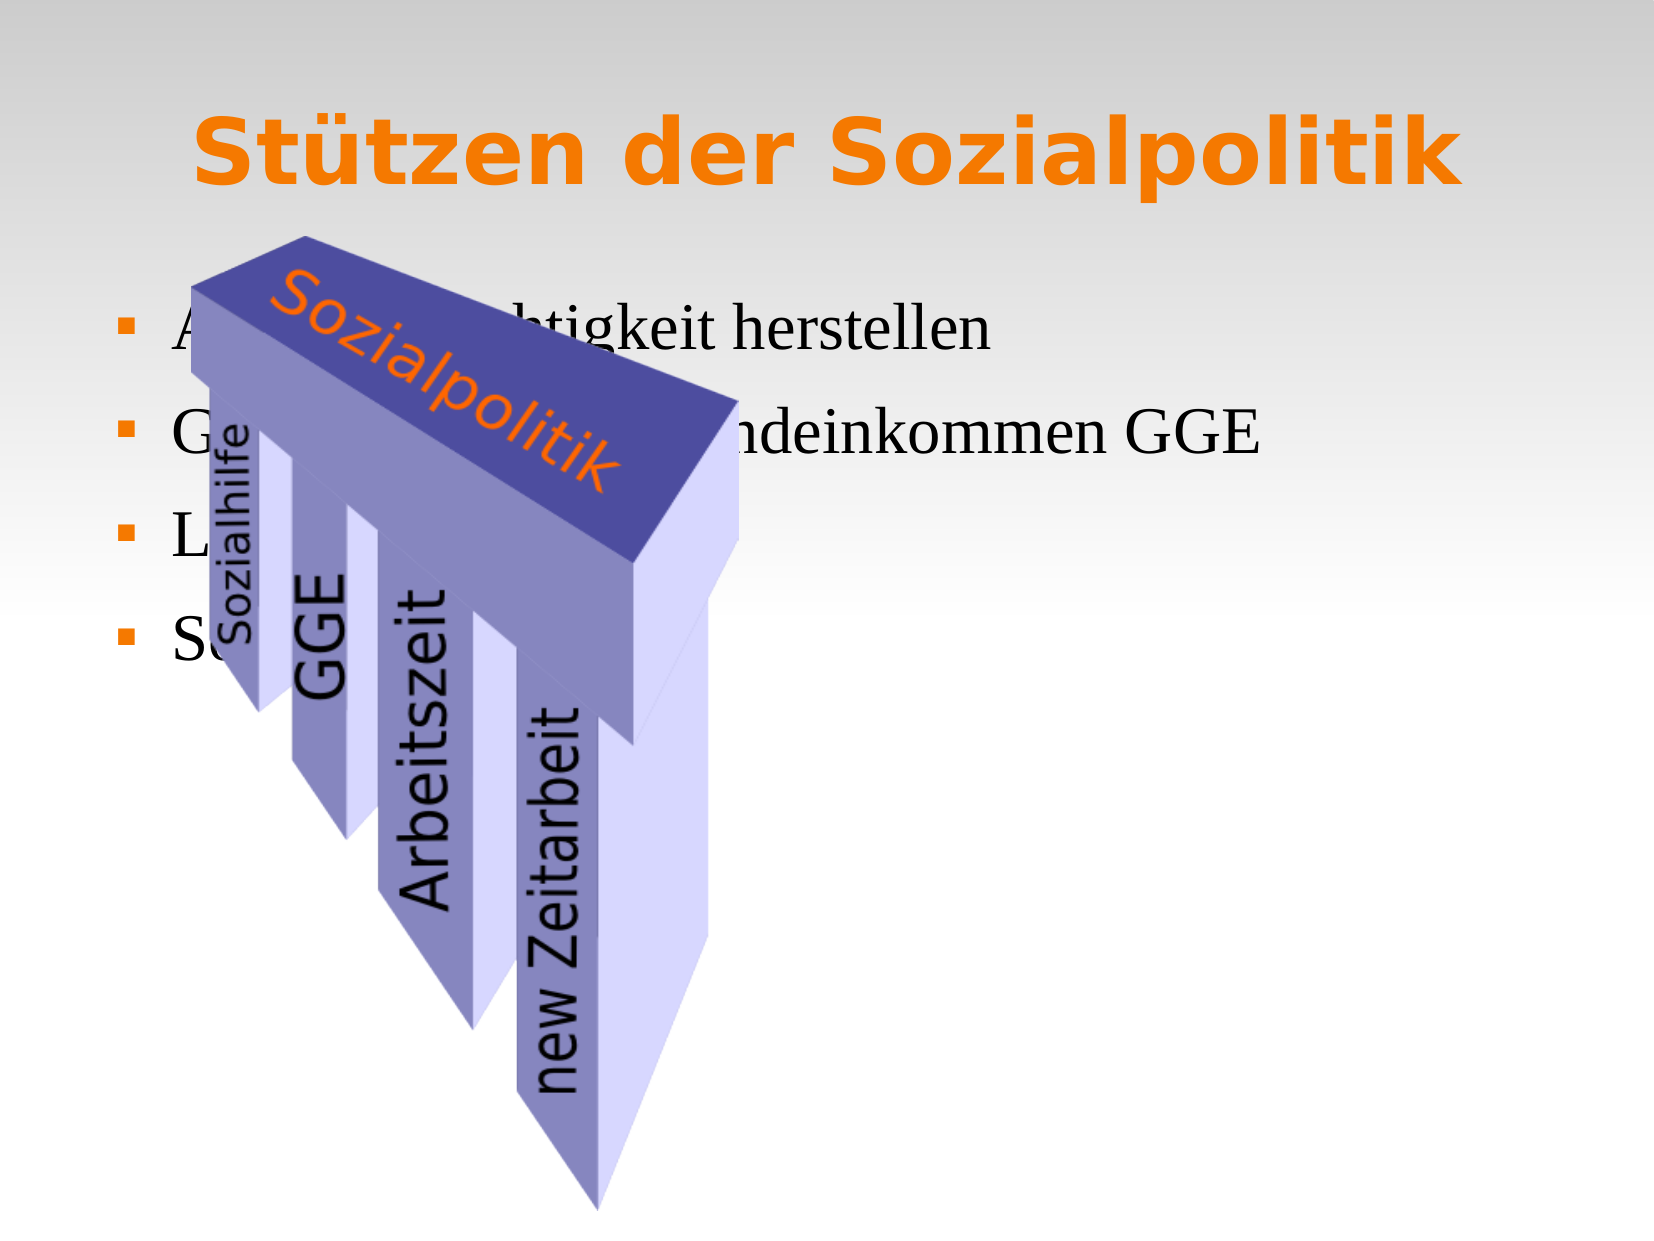

# Stützen der Sozialpolitik
Arbeitsgerechtigkeit herstellen
Gemeinnütziges Grundeinkommen GGE
LandesZeitarbeit
Sozialhilfe Harz IV